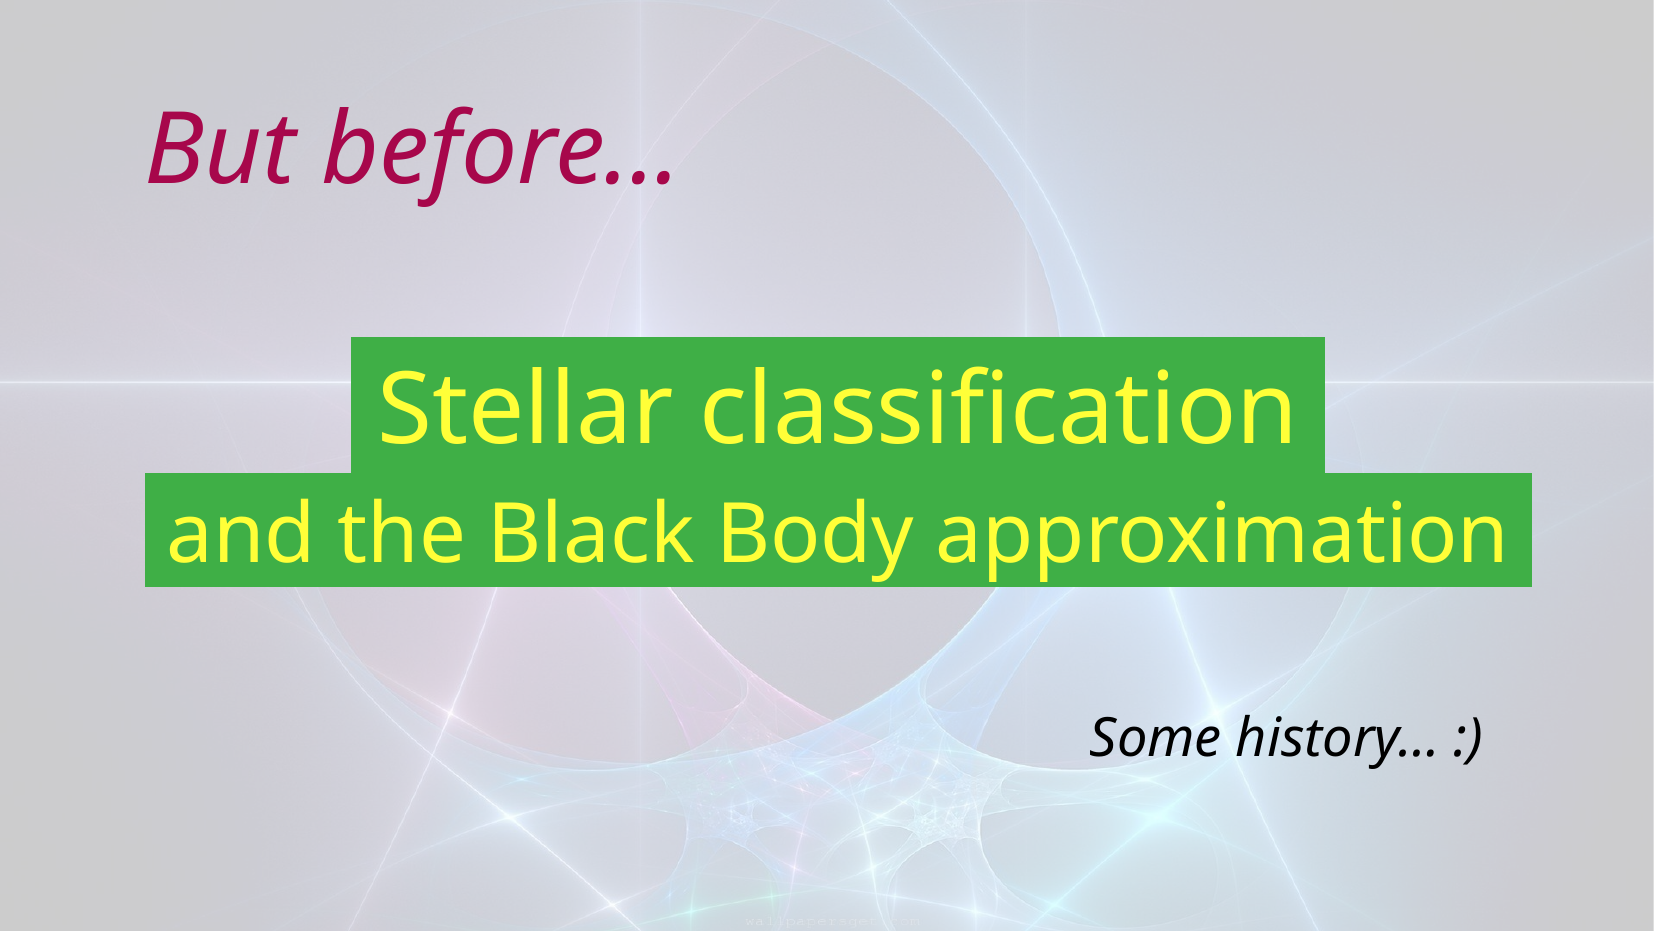

But before...
 Stellar classification
 and the Black Body approximation
Some history… :)